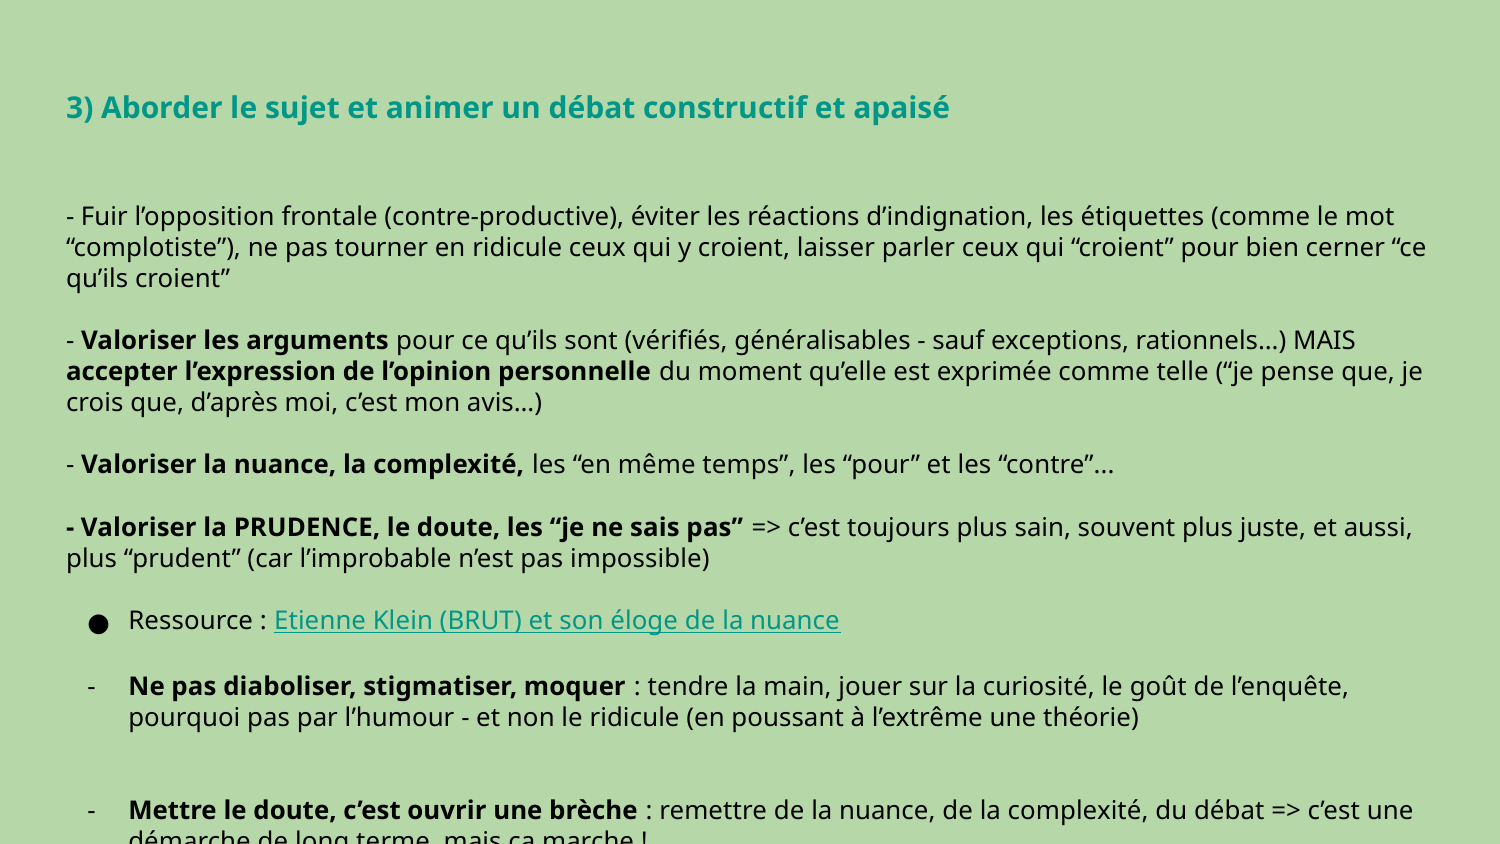

# 3) Aborder le sujet et animer un débat constructif et apaisé
- Fuir l’opposition frontale (contre-productive), éviter les réactions d’indignation, les étiquettes (comme le mot “complotiste”), ne pas tourner en ridicule ceux qui y croient, laisser parler ceux qui “croient” pour bien cerner “ce qu’ils croient”
- Valoriser les arguments pour ce qu’ils sont (vérifiés, généralisables - sauf exceptions, rationnels…) MAIS accepter l’expression de l’opinion personnelle du moment qu’elle est exprimée comme telle (“je pense que, je crois que, d’après moi, c’est mon avis…)
- Valoriser la nuance, la complexité, les “en même temps”, les “pour” et les “contre”...
- Valoriser la PRUDENCE, le doute, les “je ne sais pas” => c’est toujours plus sain, souvent plus juste, et aussi, plus “prudent” (car l’improbable n’est pas impossible)
Ressource : Etienne Klein (BRUT) et son éloge de la nuance
Ne pas diaboliser, stigmatiser, moquer : tendre la main, jouer sur la curiosité, le goût de l’enquête, pourquoi pas par l’humour - et non le ridicule (en poussant à l’extrême une théorie)
Mettre le doute, c’est ouvrir une brèche : remettre de la nuance, de la complexité, du débat => c’est une démarche de long terme, mais ça marche !